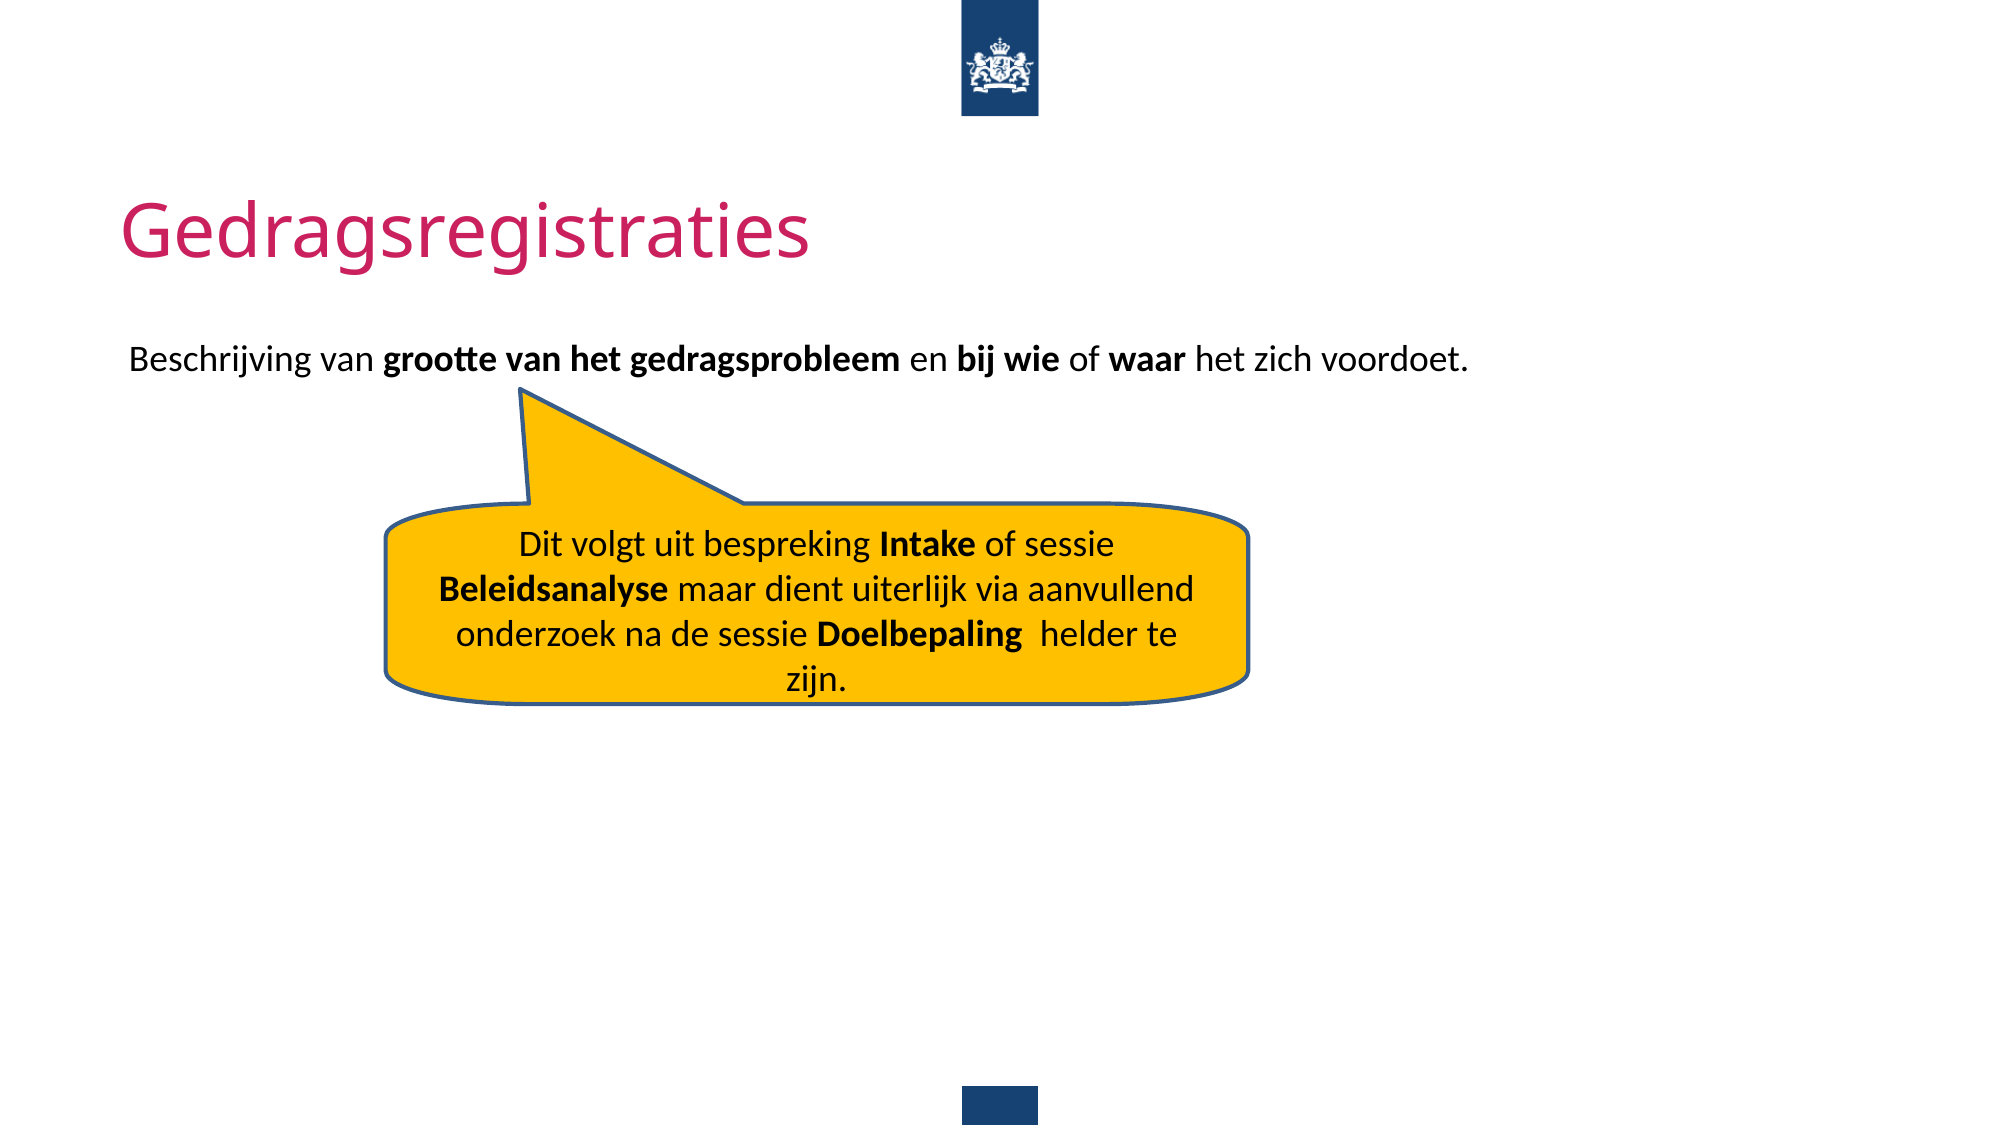

Gedragsregistraties
Beschrijving van grootte van het gedragsprobleem en bij wie of waar het zich voordoet.
Dit volgt uit bespreking Intake of sessie Beleidsanalyse maar dient uiterlijk via aanvullend onderzoek na de sessie Doelbepaling helder te zijn.